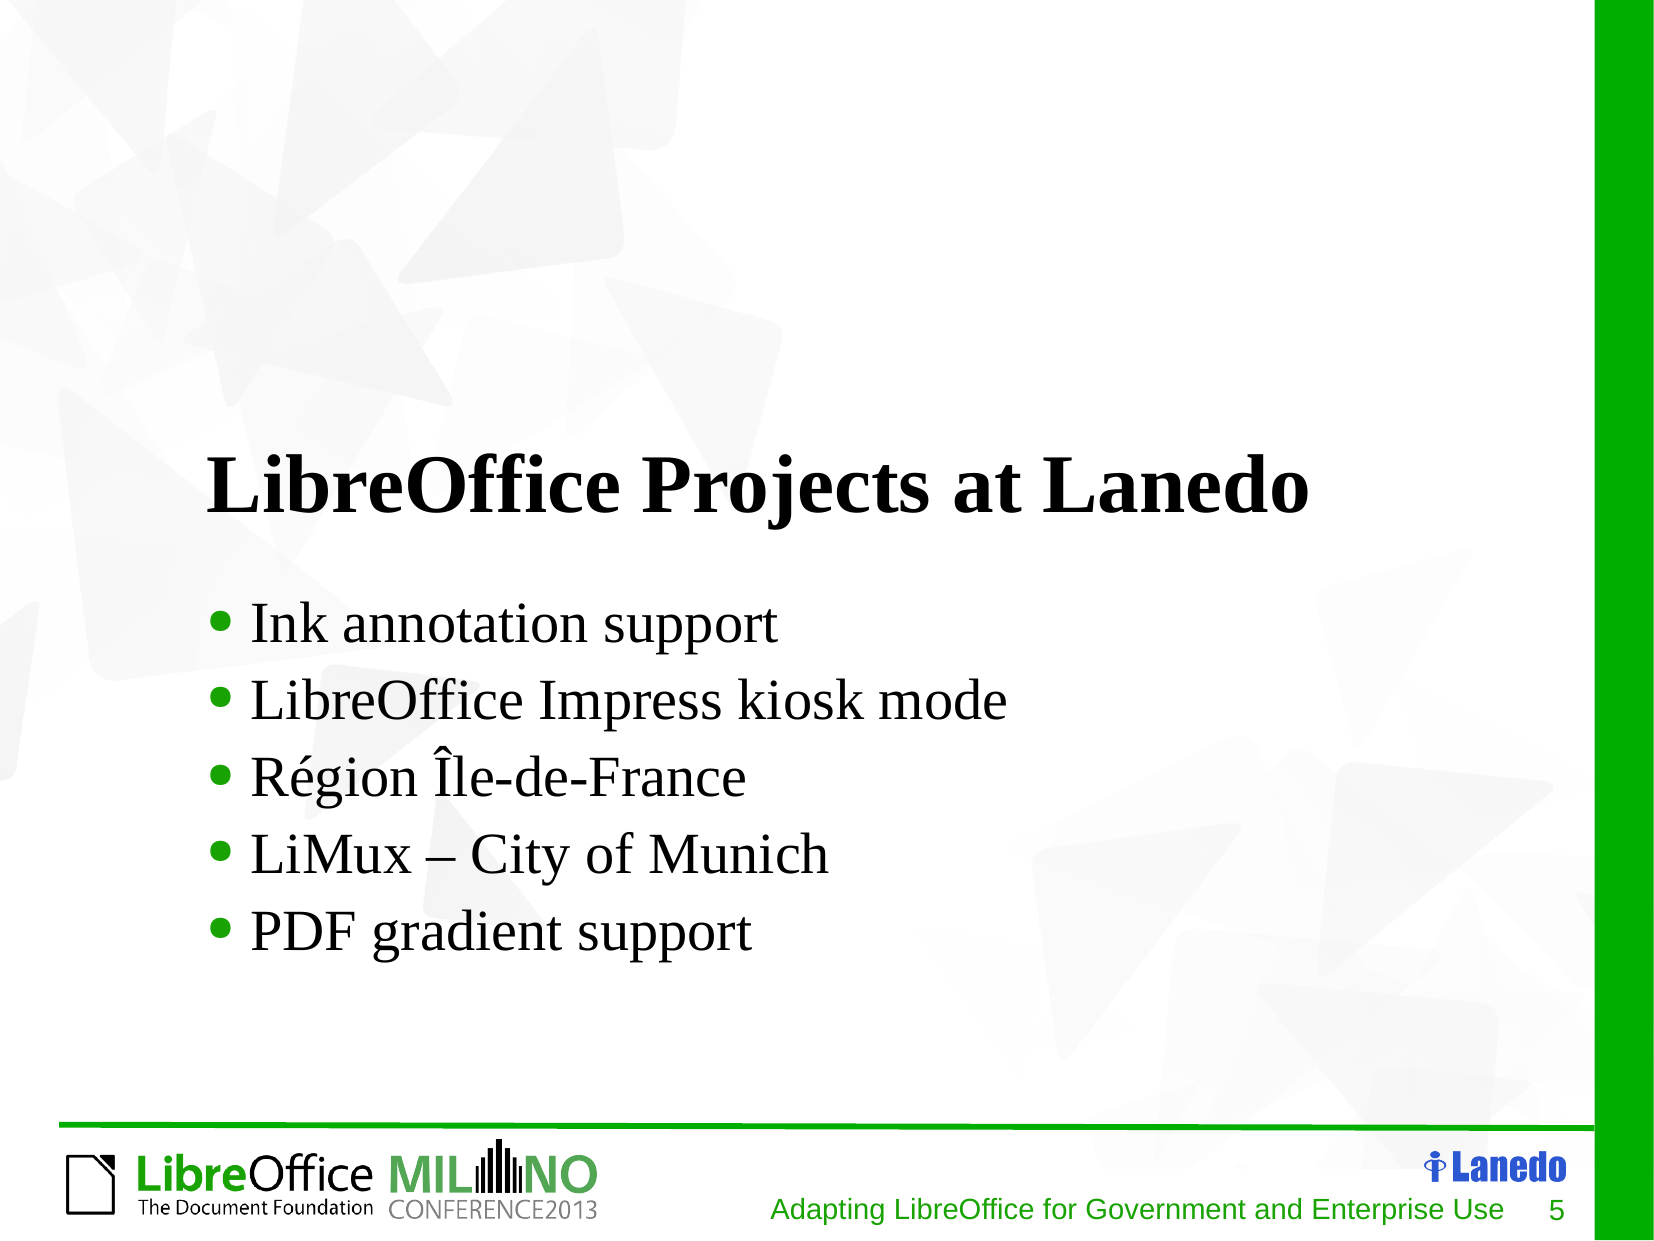

# LibreOffice Projects at Lanedo
Ink annotation support
LibreOffice Impress kiosk mode
Région Île-de-France
LiMux – City of Munich
PDF gradient support
Adapting LibreOffice for Government and Enterprise Use
5